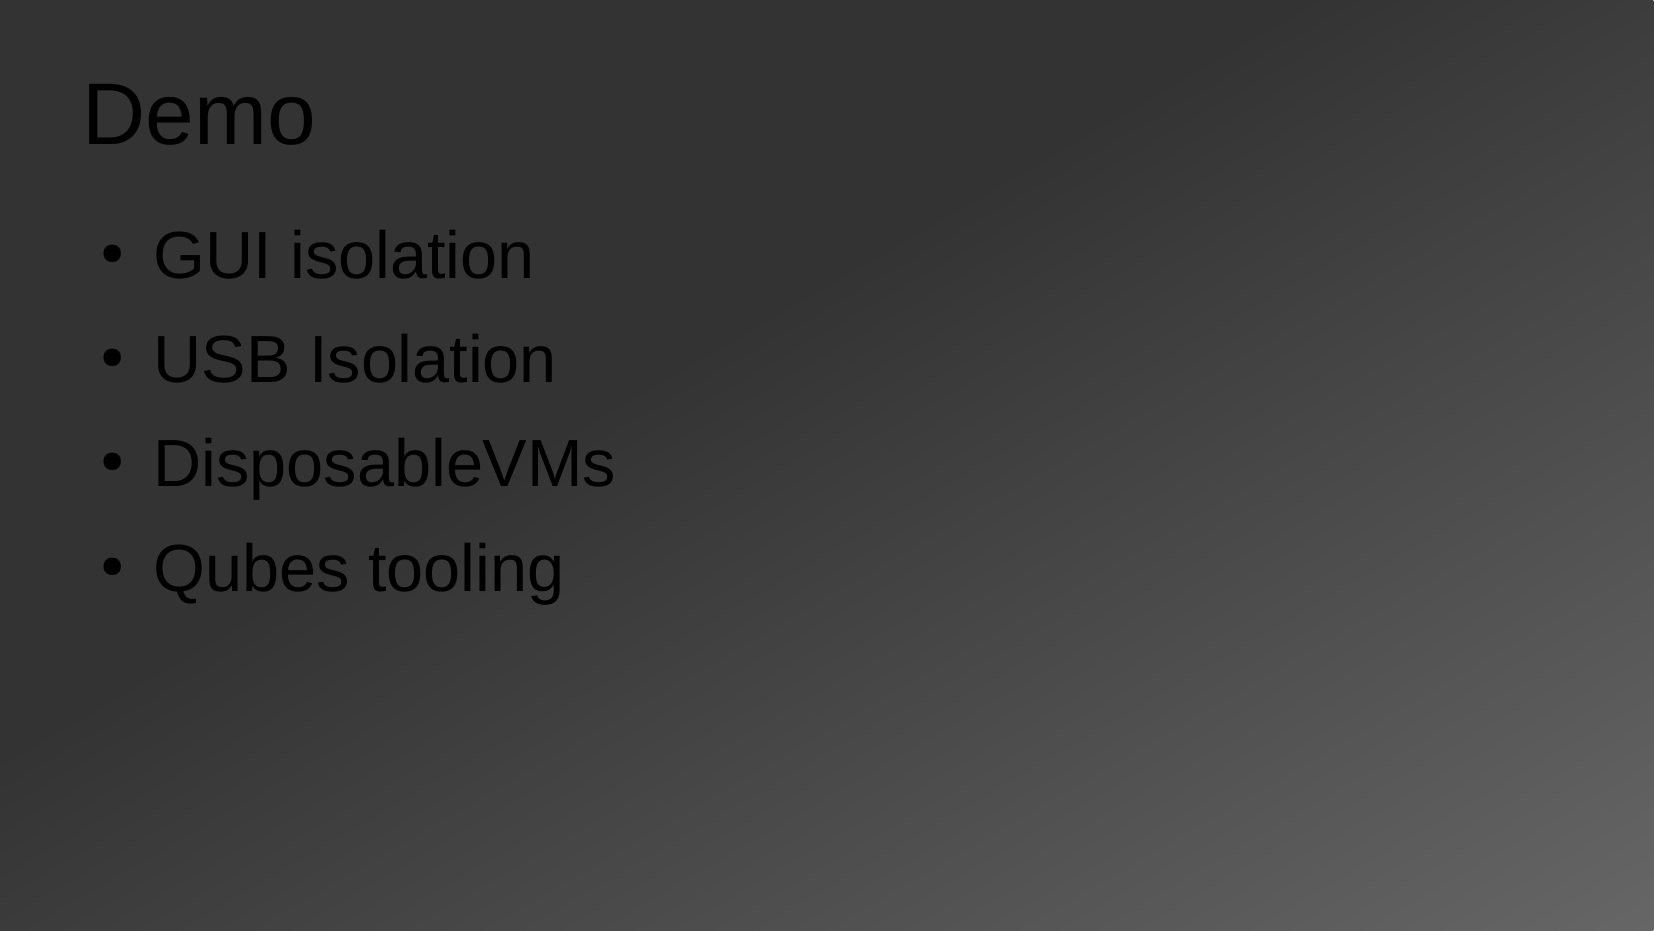

# Demo
GUI isolation
USB Isolation
DisposableVMs
Qubes tooling